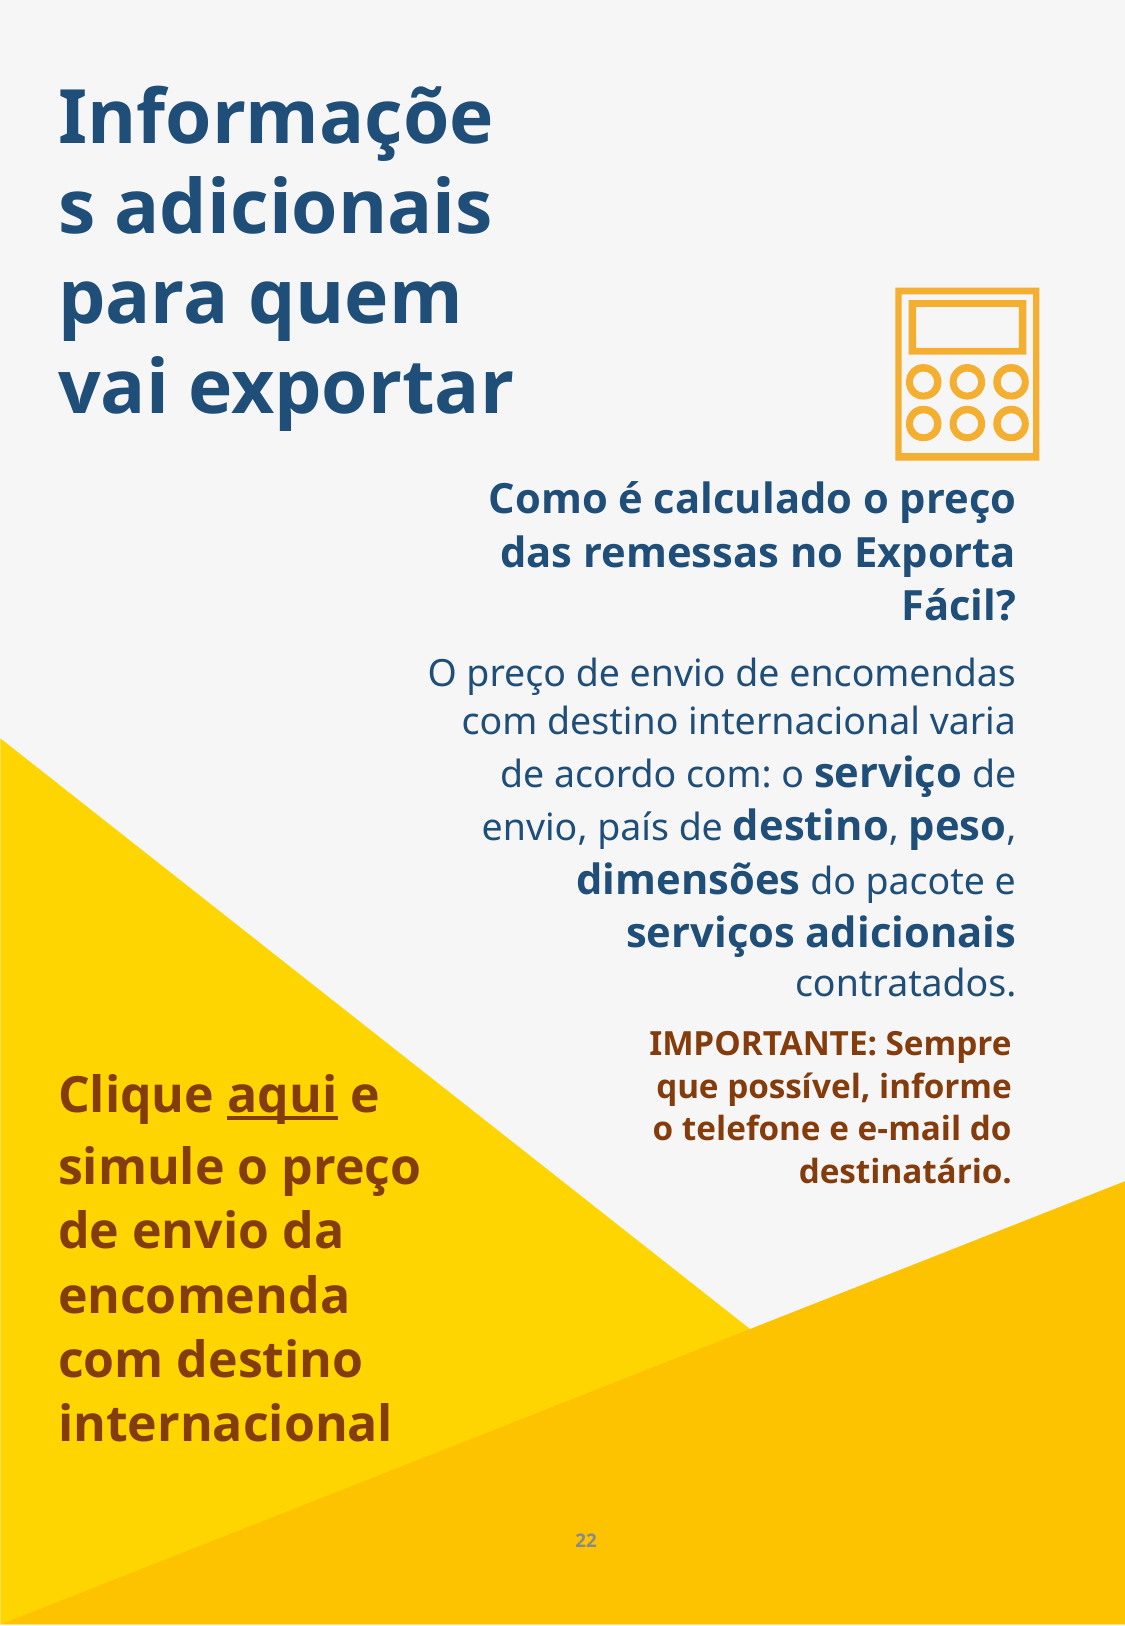

Informações adicionais para quem vai exportar
Como é calculado o preço das remessas no Exporta Fácil?
O preço de envio de encomendas com destino internacional varia de acordo com: o serviço de envio, país de destino, peso, dimensões do pacote e serviços adicionais contratados.
IMPORTANTE: Sempre que possível, informe o telefone e e-mail do destinatário.
Clique aqui e simule o preço de envio da encomenda com destino internacional